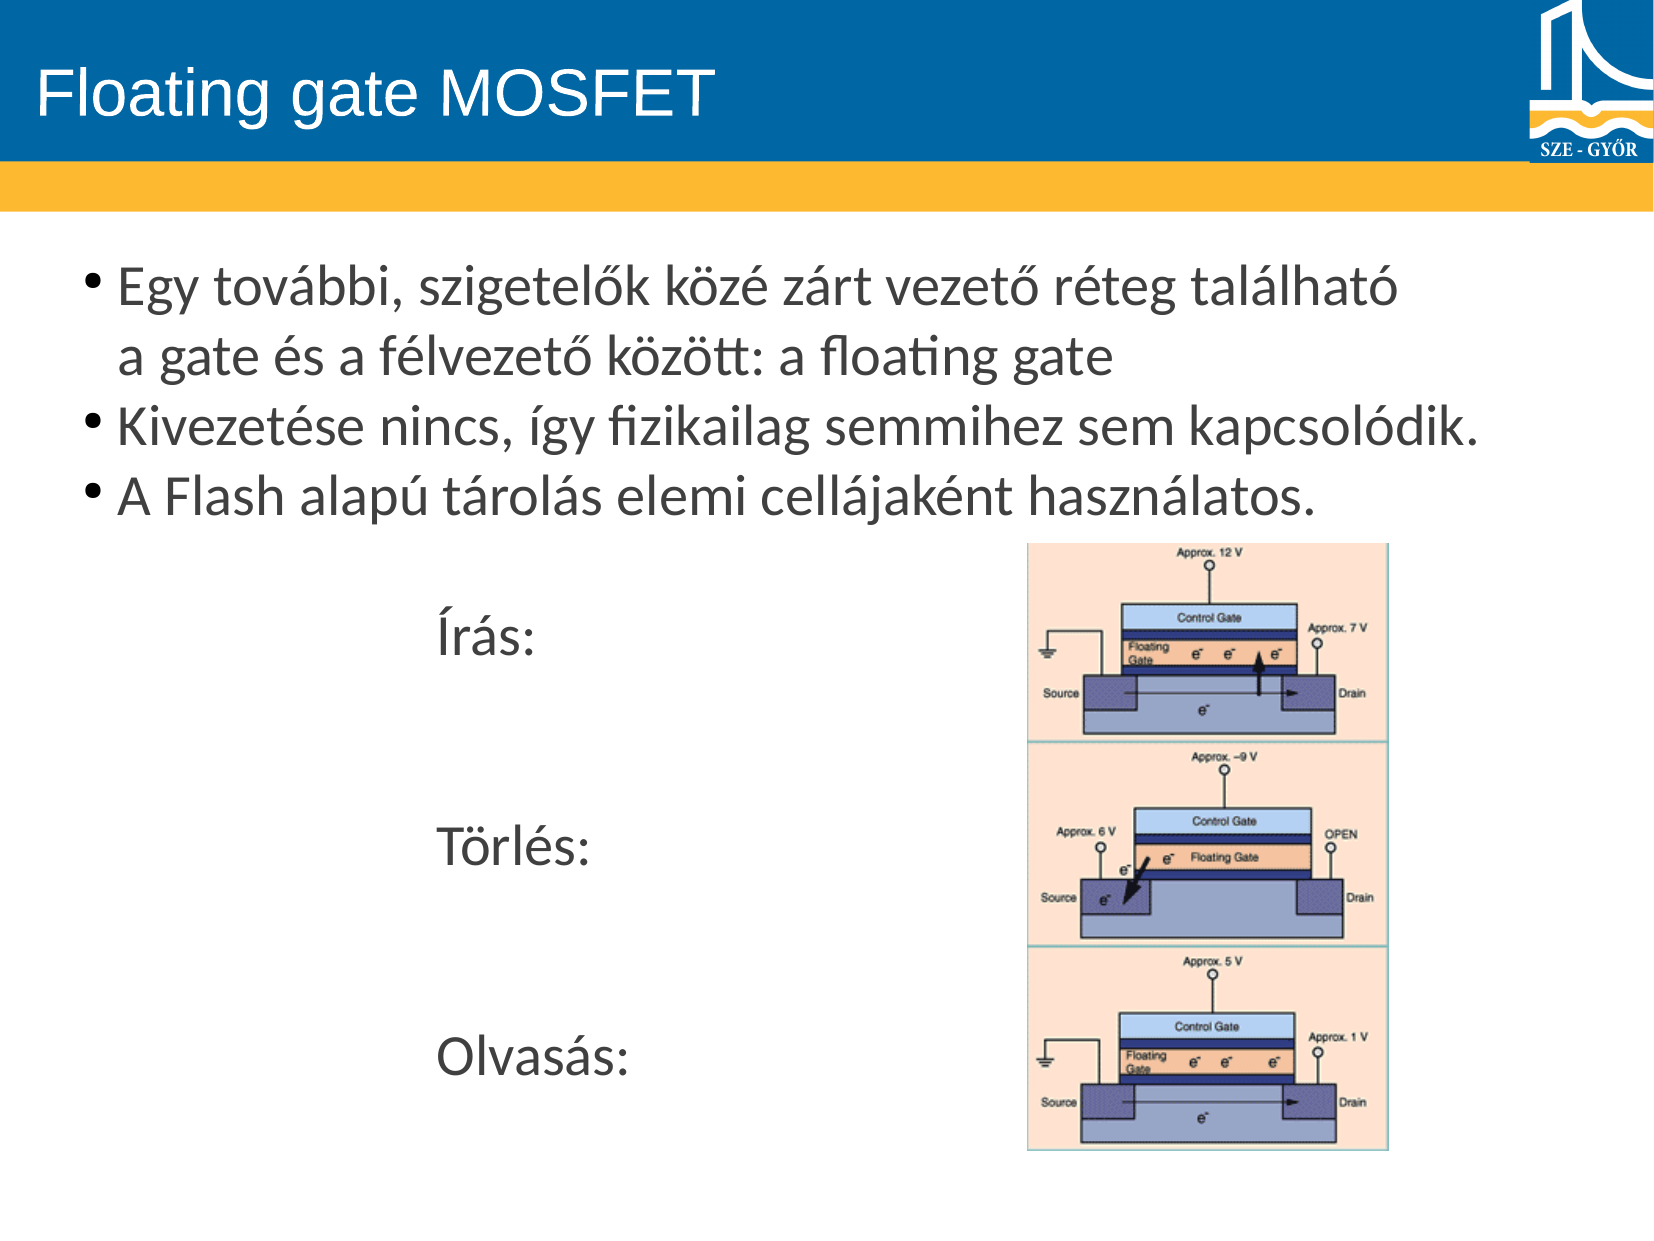

Floating gate MOSFET
Egy további, szigetelők közé zárt vezető réteg található
a gate és a félvezető között: a floating gate
Kivezetése nincs, így fizikailag semmihez sem kapcsolódik.
A Flash alapú tárolás elemi cellájaként használatos.
Írás:
Törlés:
Olvasás: